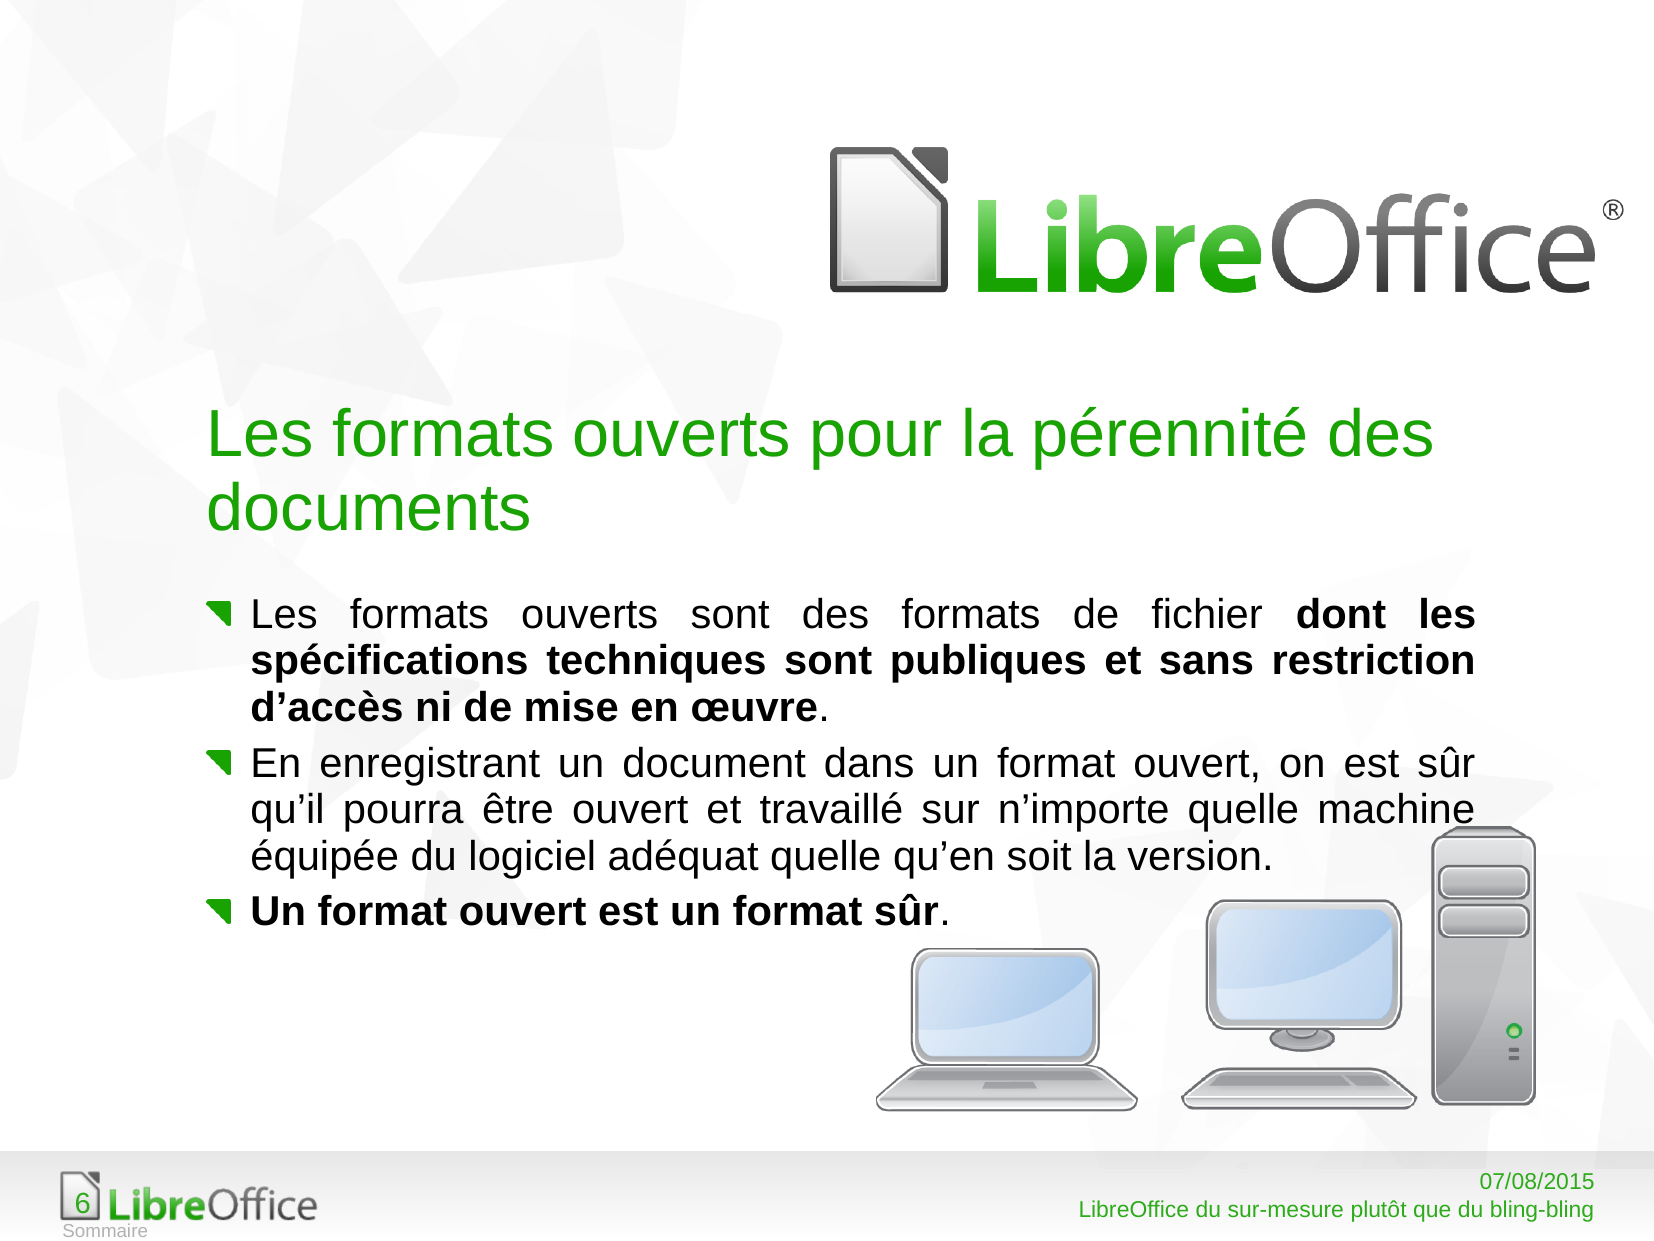

# Les formats ouverts pour la pérennité des documents
Les formats ouverts sont des formats de fichier dont les spécifications techniques sont publiques et sans restriction d’accès ni de mise en œuvre.
En enregistrant un document dans un format ouvert, on est sûr qu’il pourra être ouvert et travaillé sur n’importe quelle machine équipée du logiciel adéquat quelle qu’en soit la version.
Un format ouvert est un format sûr.
07/08/2015
6
LibreOffice du sur-mesure plutôt que du bling-bling